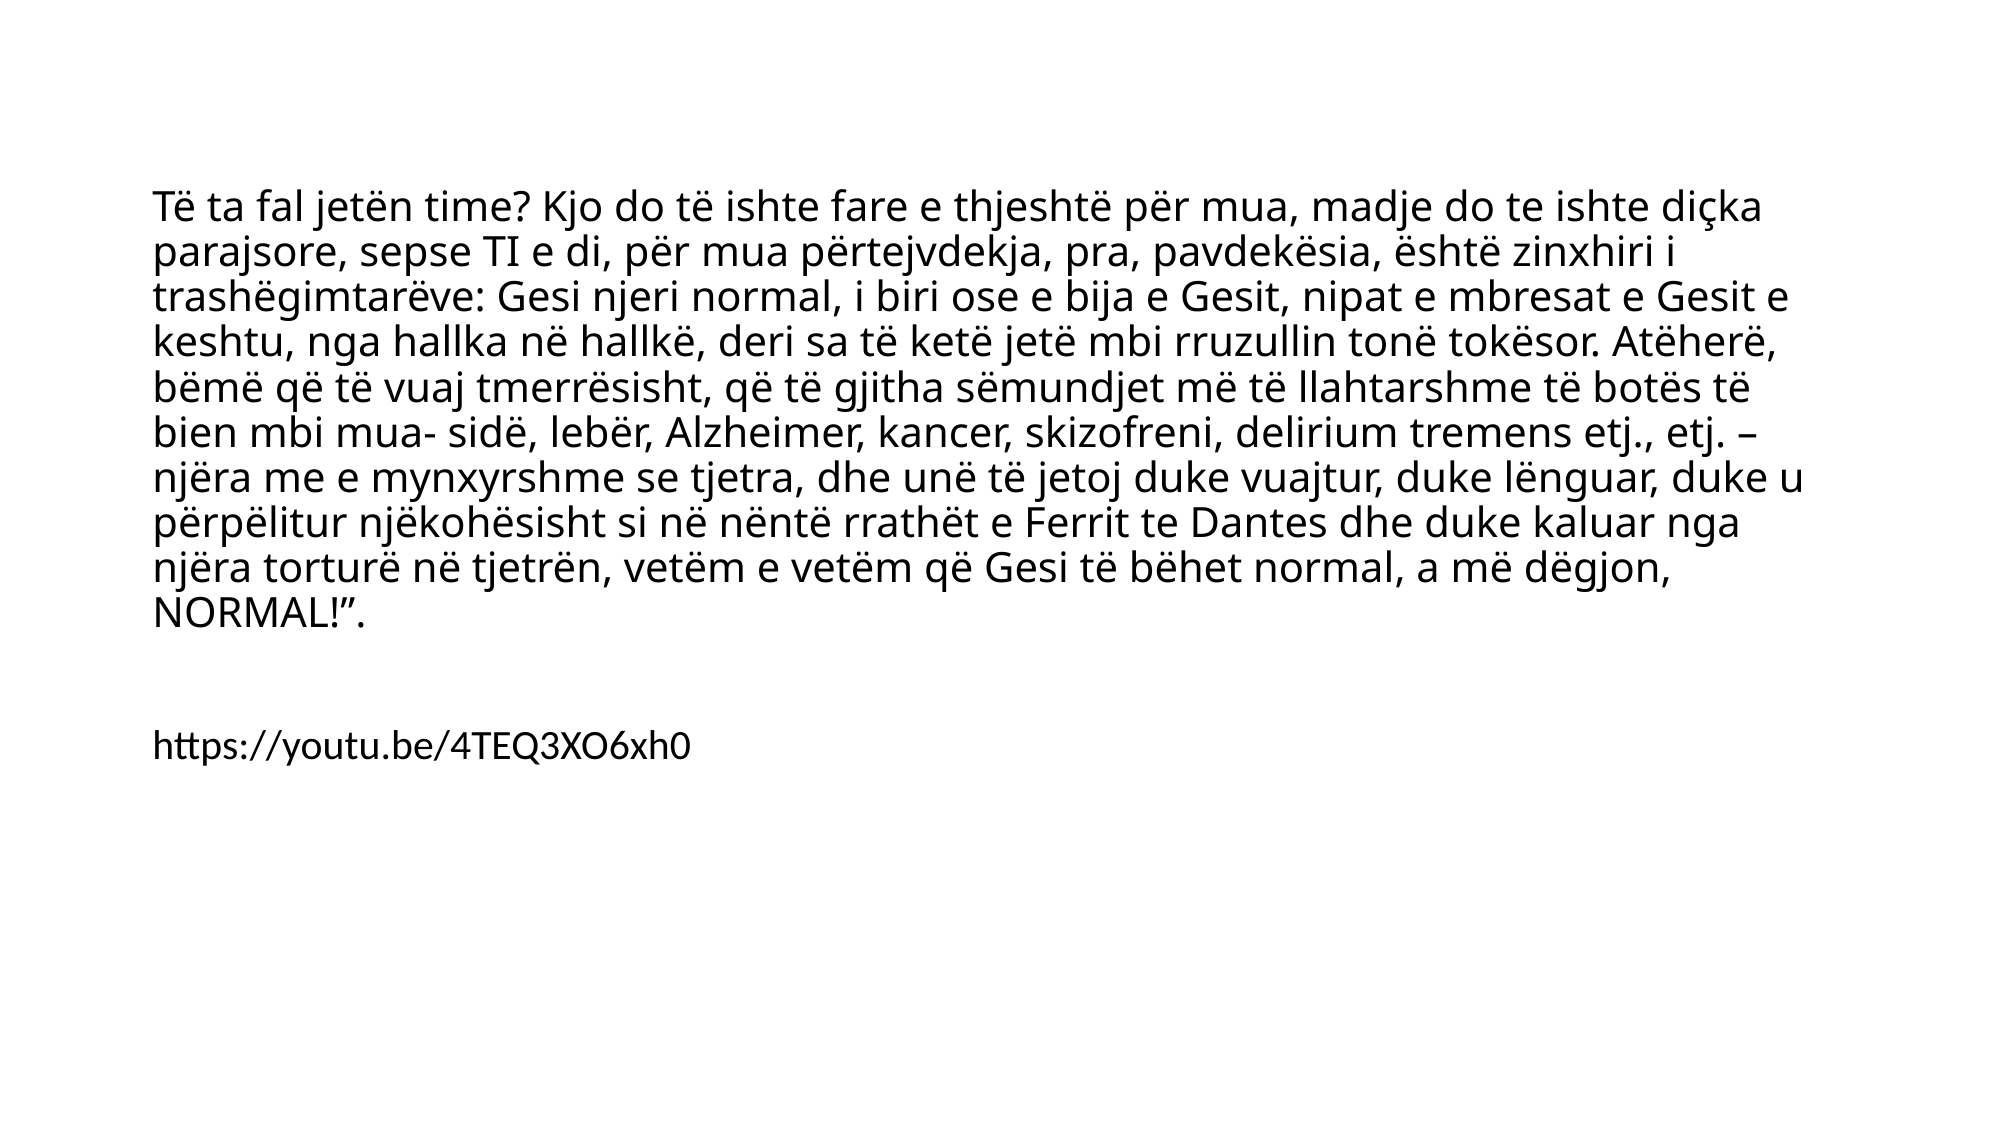

# Të ta fal jetën time? Kjo do të ishte fare e thjeshtë për mua, madje do te ishte diçka parajsore, sepse TI e di, për mua përtejvdekja, pra, pavdekësia, është zinxhiri i trashëgimtarëve: Gesi njeri normal, i biri ose e bija e Gesit, nipat e mbresat e Gesit e keshtu, nga hallka në hallkë, deri sa të ketë jetë mbi rruzullin tonë tokësor. Atëherë, bëmë që të vuaj tmerrësisht, që të gjitha sëmundjet më të llahtarshme të botës të bien mbi mua- sidë, lebër, Alzheimer, kancer, skizofreni, delirium tremens etj., etj. – njëra me e mynxyrshme se tjetra, dhe unë të jetoj duke vuajtur, duke lënguar, duke u përpëlitur njëkohësisht si në nëntë rrathët e Ferrit te Dantes dhe duke kaluar nga njëra torturë në tjetrën, vetëm e vetëm që Gesi të bëhet normal, a më dëgjon, NORMAL!”.
https://youtu.be/4TEQ3XO6xh0